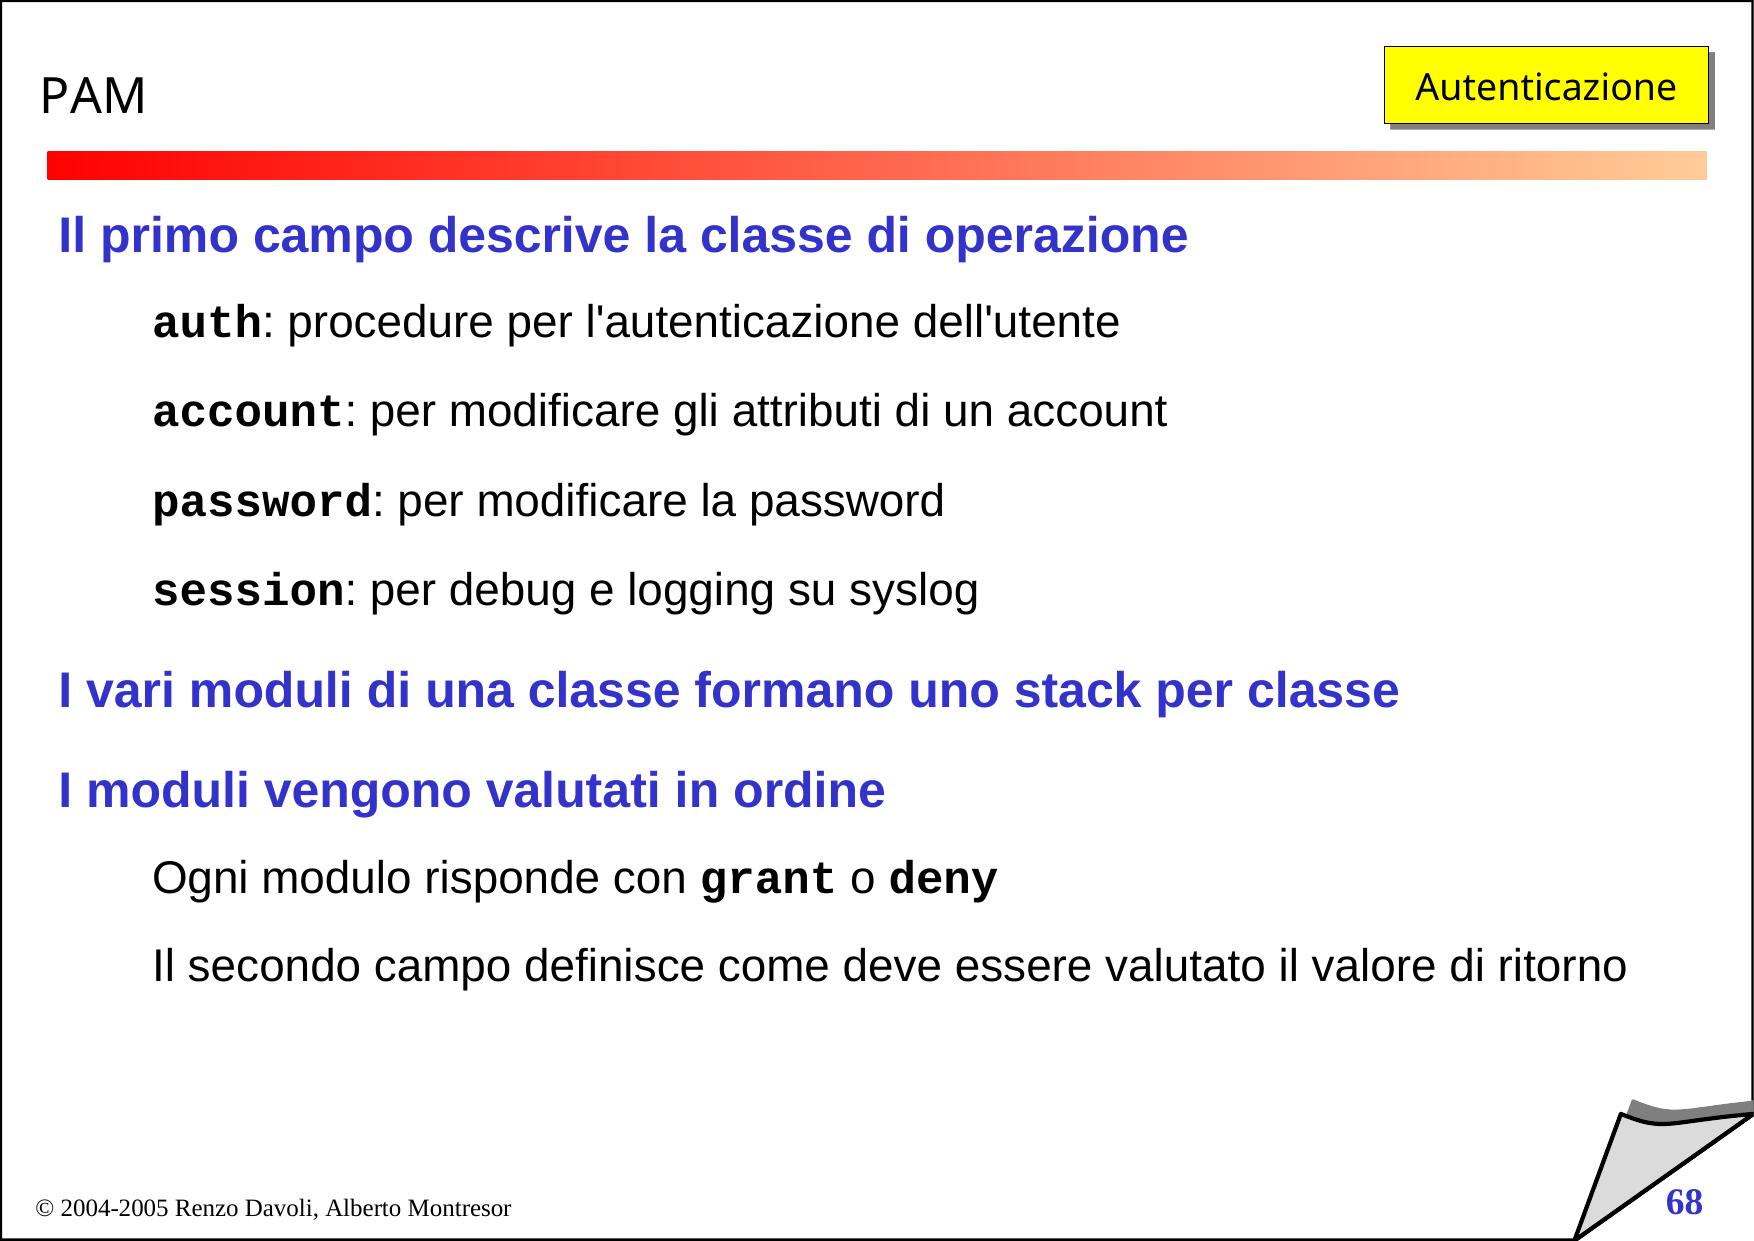

Autenticazione
# PAM
Il primo campo descrive la classe di operazione
auth: procedure per l'autenticazione dell'utente
account: per modificare gli attributi di un account
password: per modificare la password
session: per debug e logging su syslog
I vari moduli di una classe formano uno stack per classe
I moduli vengono valutati in ordine
Ogni modulo risponde con grant o deny
Il secondo campo definisce come deve essere valutato il valore di ritorno